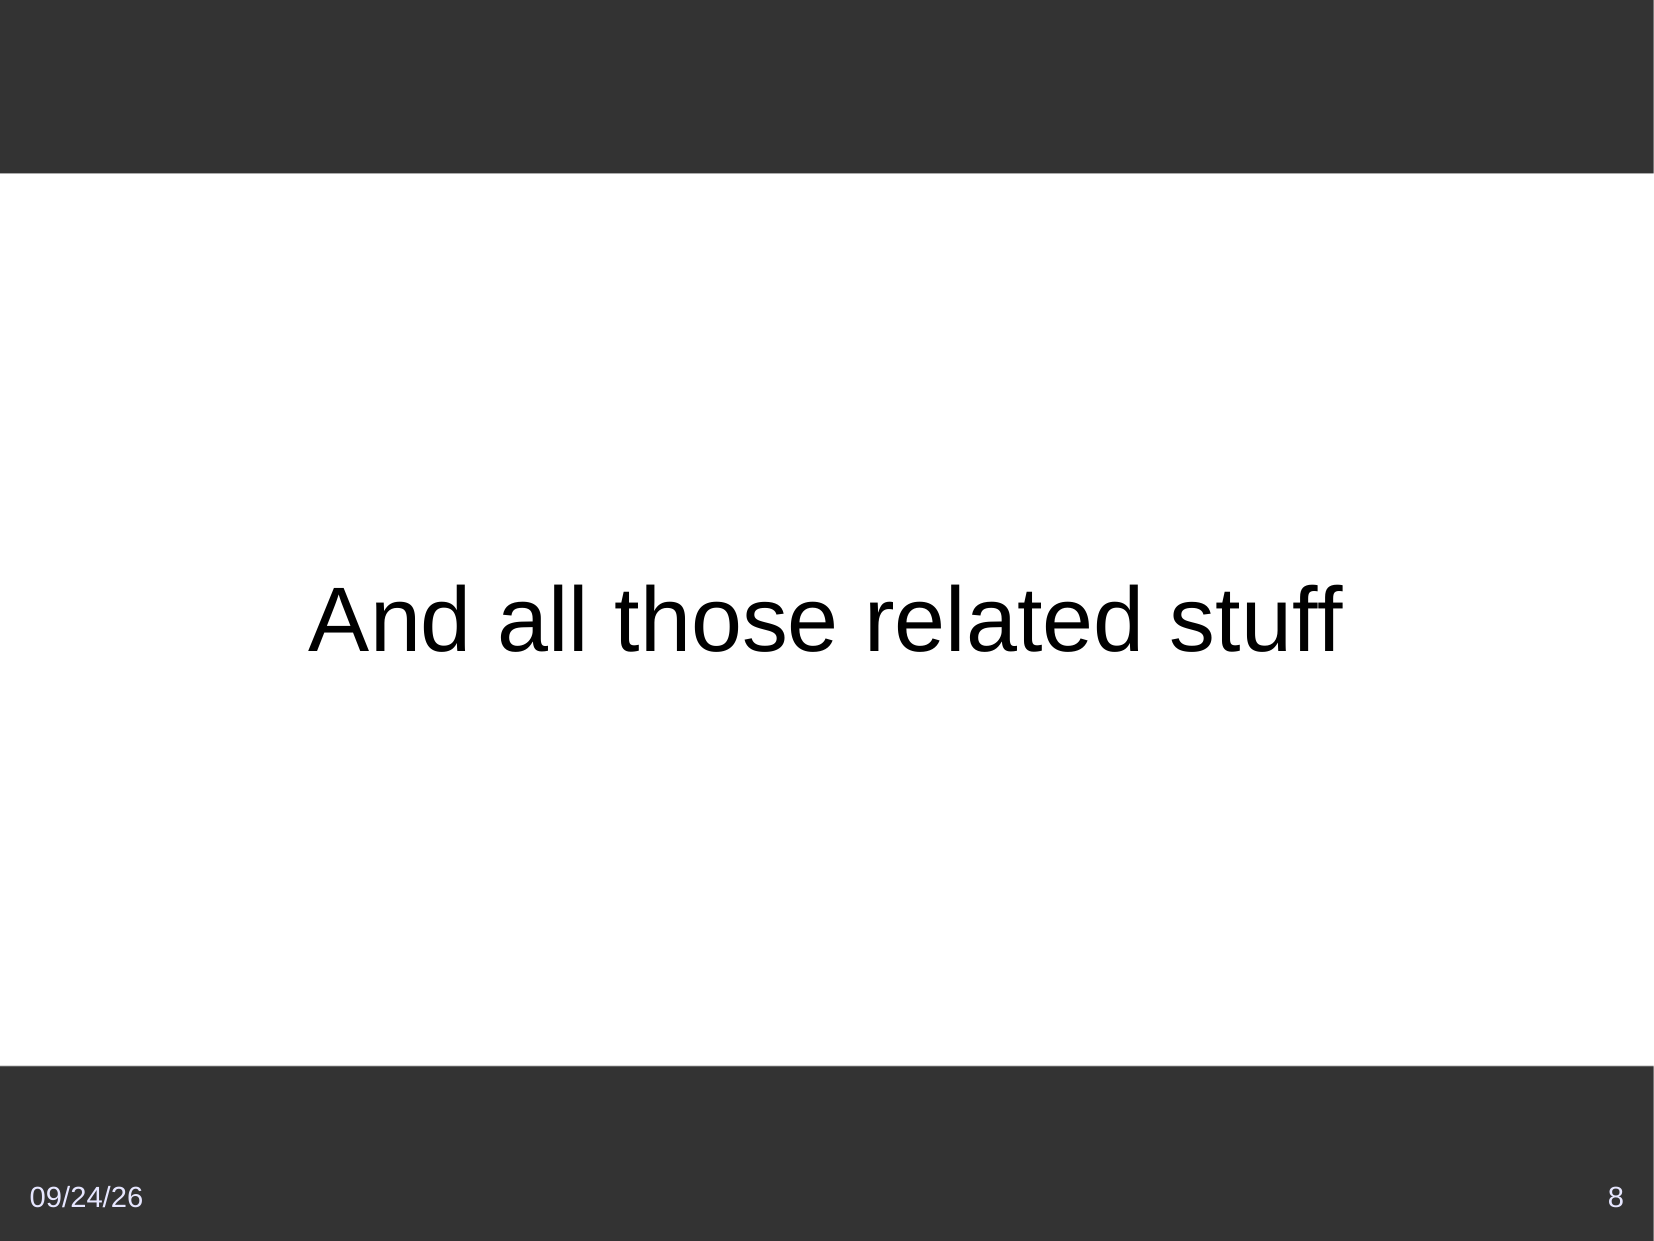

#
And all those related stuff
8